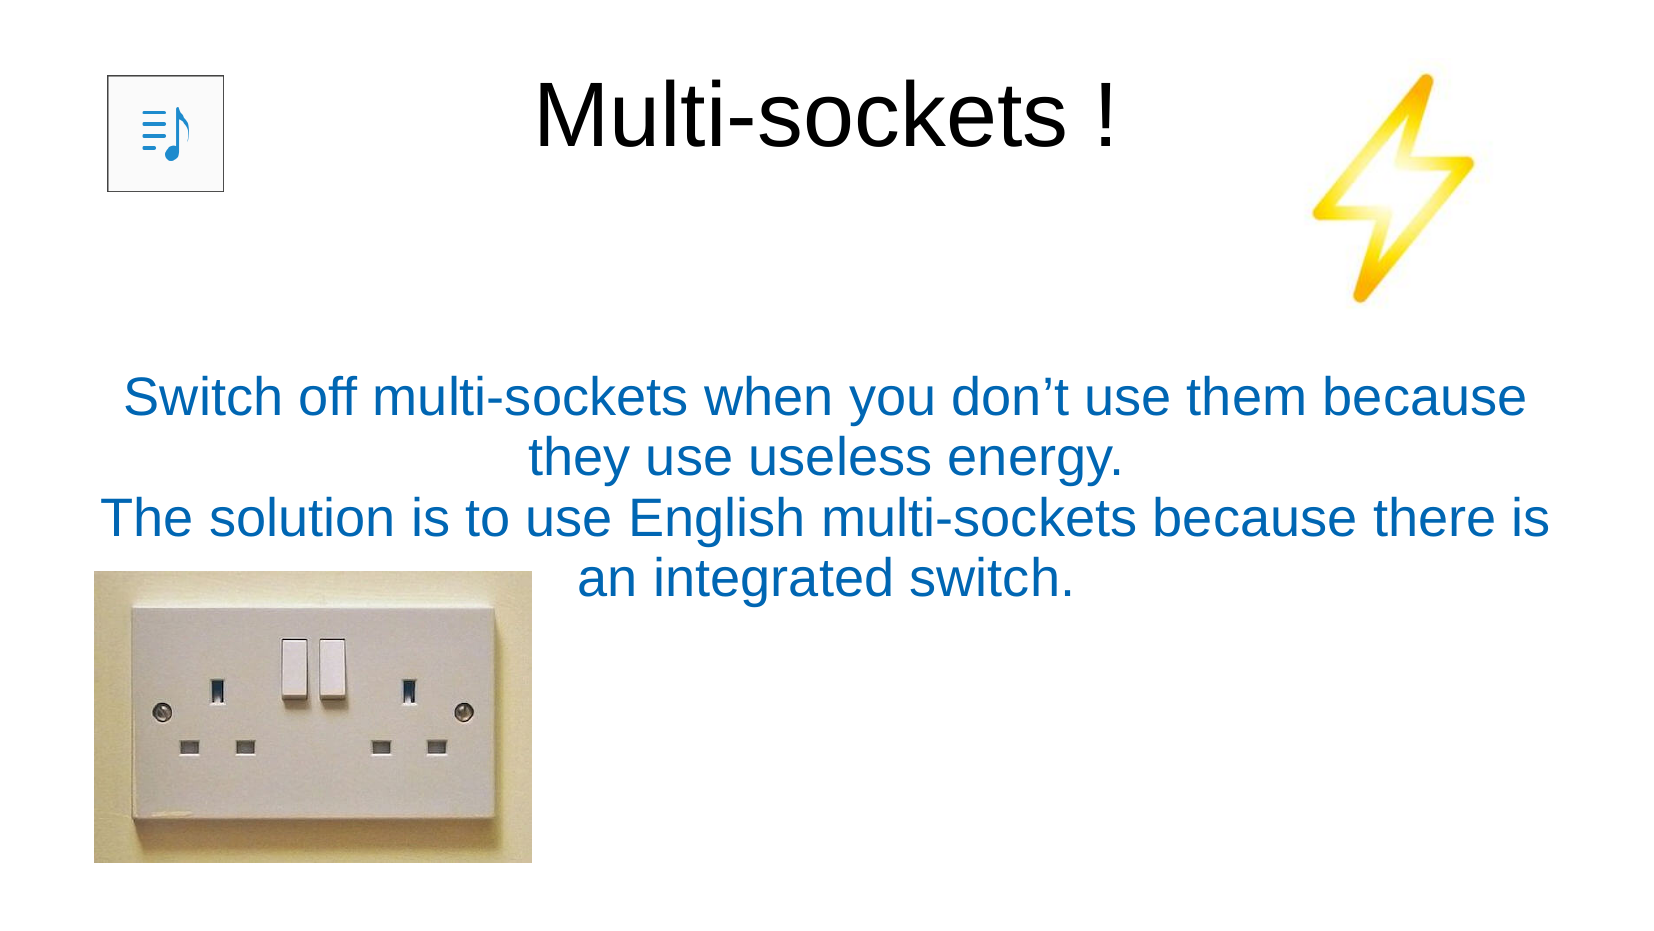

# Multi-sockets !
Switch off multi-sockets when you don’t use them because they use useless energy.
The solution is to use English multi-sockets because there is an integrated switch.